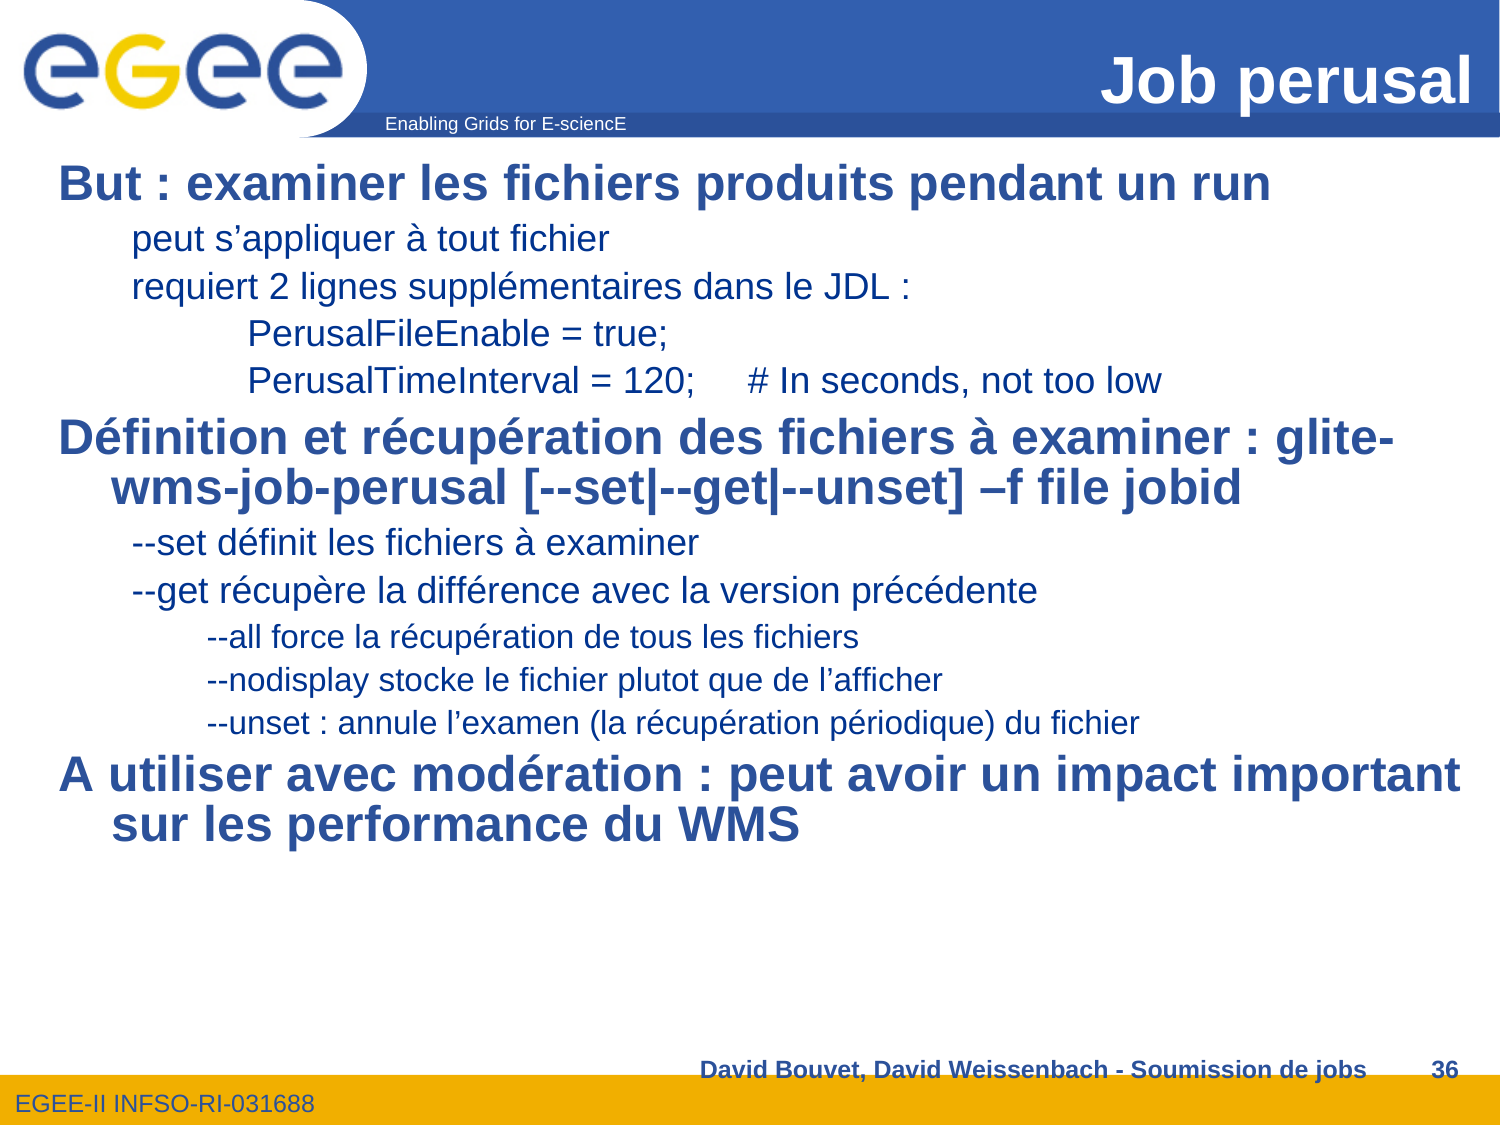

# Job perusal
But : examiner les fichiers produits pendant un run
peut s’appliquer à tout fichier
requiert 2 lignes supplémentaires dans le JDL :
 PerusalFileEnable = true;
 PerusalTimeInterval = 120; # In seconds, not too low
Définition et récupération des fichiers à examiner : glite-wms-job-perusal [--set|--get|--unset] –f file jobid
--set définit les fichiers à examiner
--get récupère la différence avec la version précédente
--all force la récupération de tous les fichiers
--nodisplay stocke le fichier plutot que de l’afficher
--unset : annule l’examen (la récupération périodique) du fichier
A utiliser avec modération : peut avoir un impact important sur les performance du WMS
David Bouvet, David Weissenbach - Soumission de jobs
36